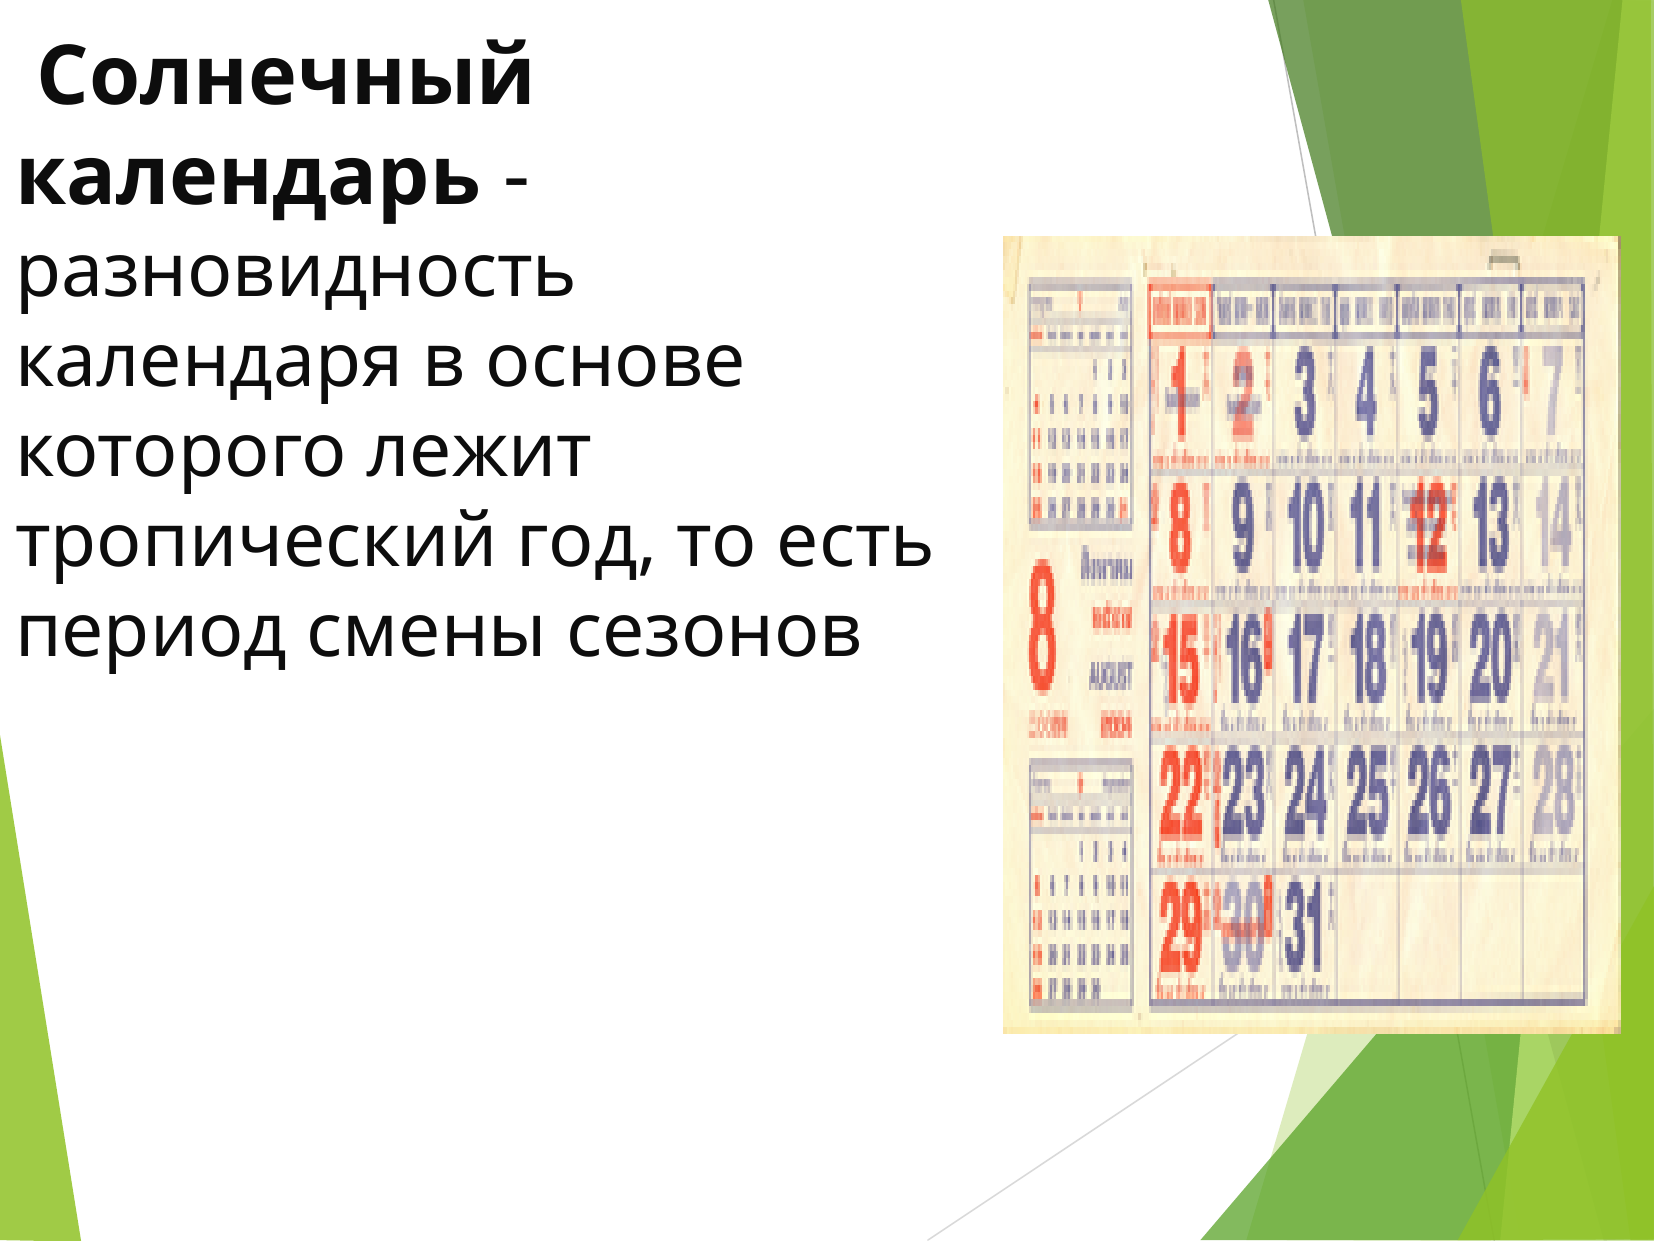

# Солнечный календарь - разновидность календаря в основе которого лежит тропический год, то есть период смены сезонов